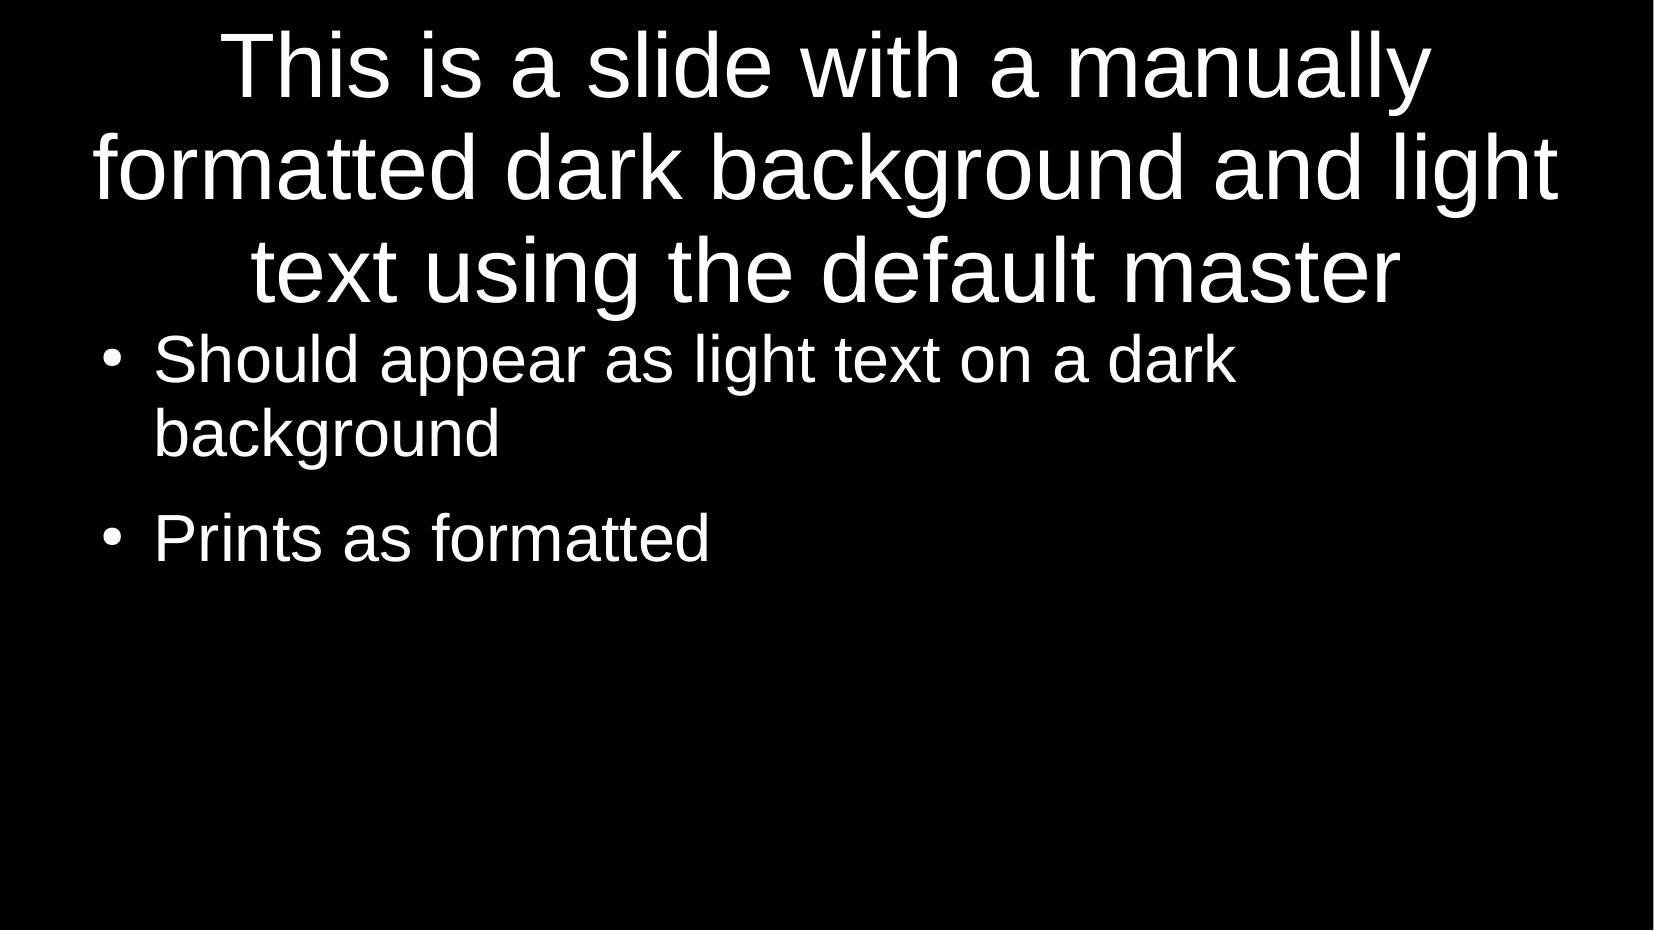

# This is a slide with a manually formatted dark background and light text using the default master
Should appear as light text on a dark background
Prints as formatted